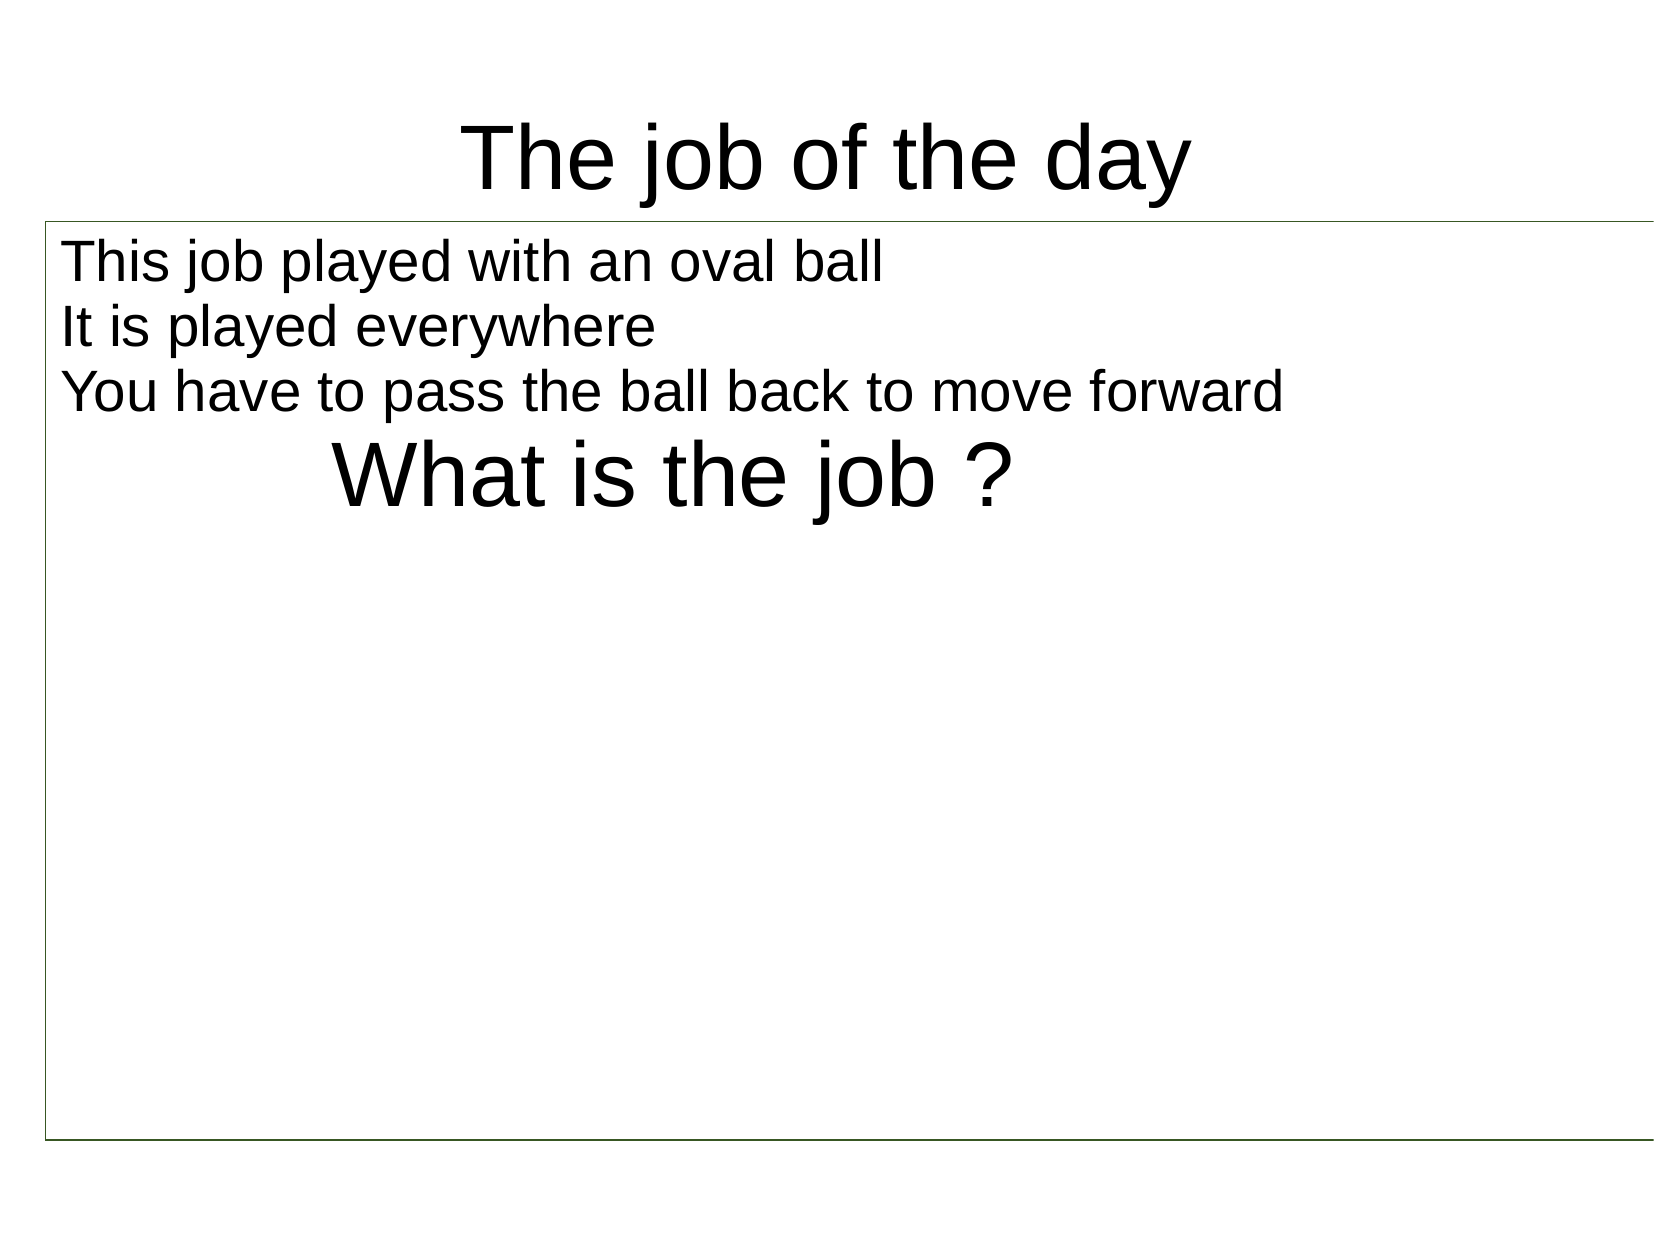

# The job of the day
This job played with an oval ball
It is played everywhere
You have to pass the ball back to move forward
What is the job ?